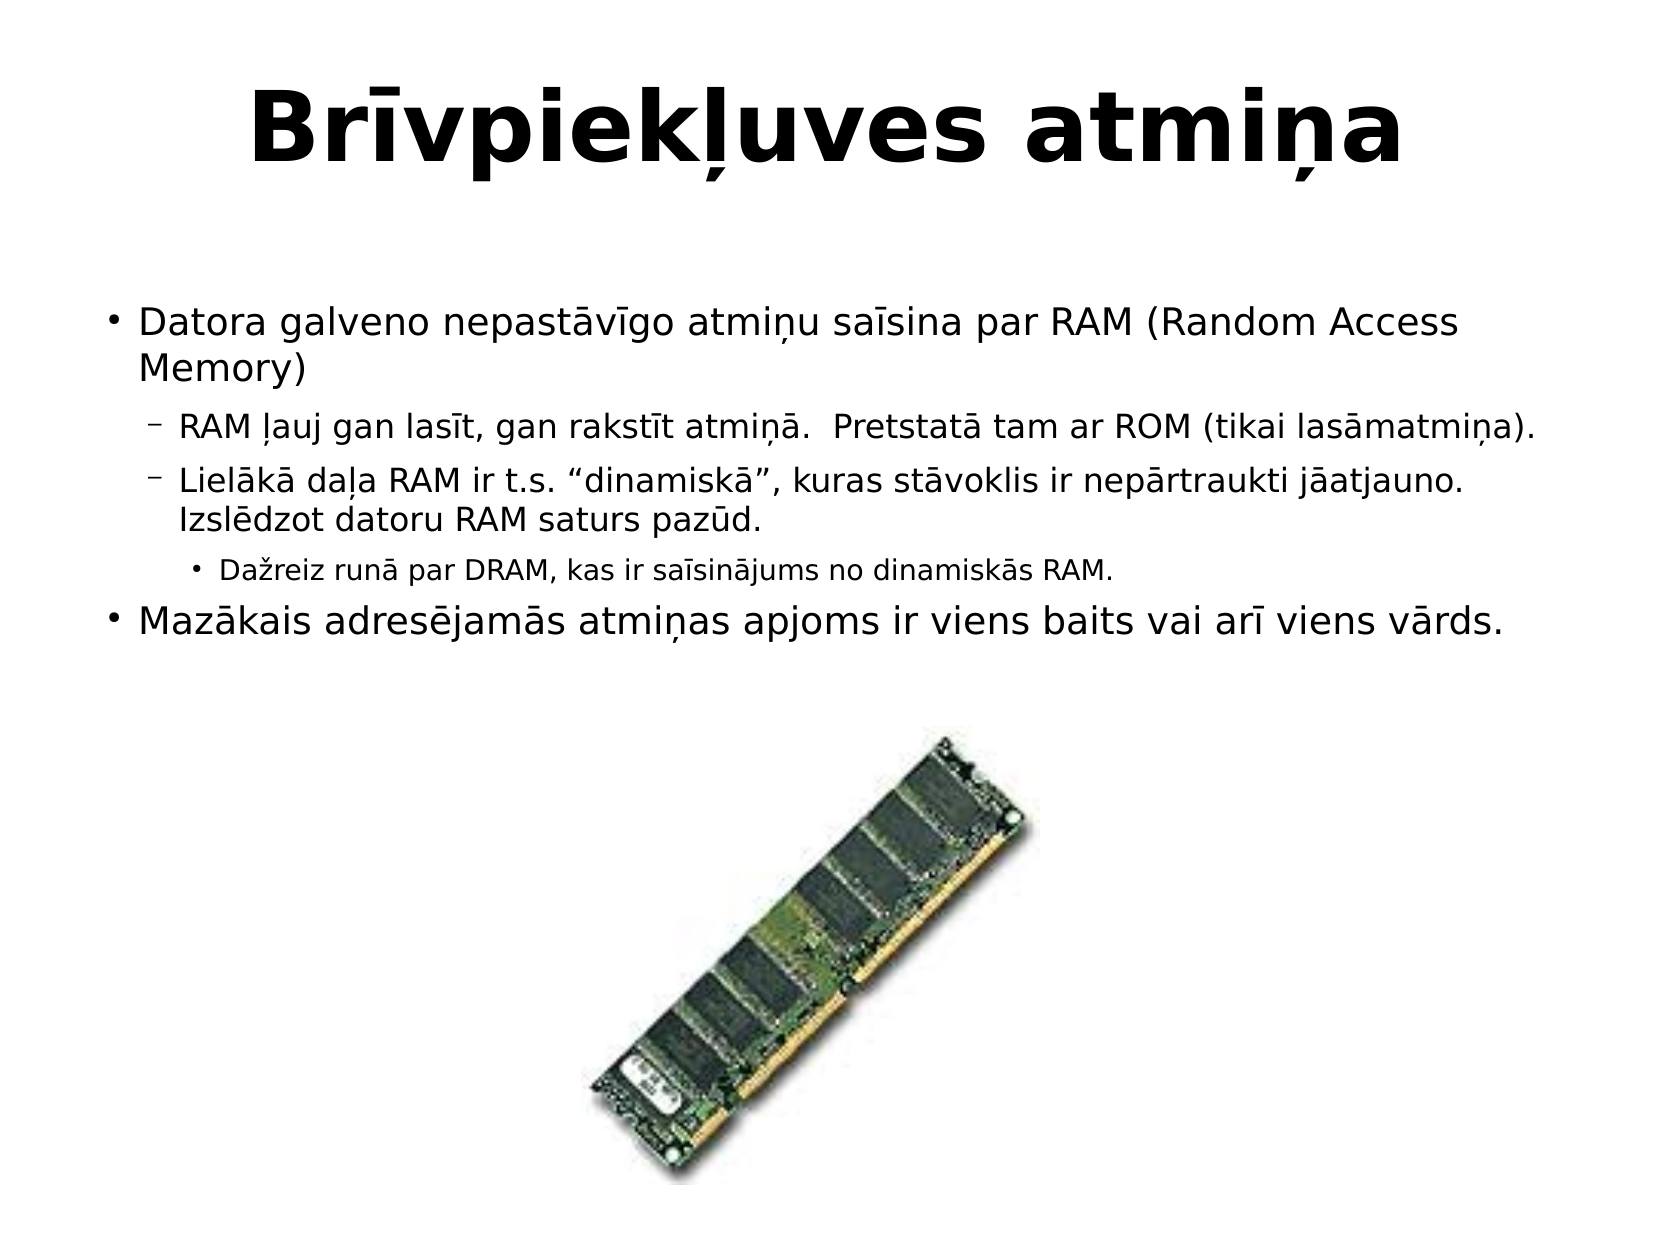

# Brīvpiekļuves atmiņa
Datora galveno nepastāvīgo atmiņu saīsina par RAM (Random Access Memory)
RAM ļauj gan lasīt, gan rakstīt atmiņā. Pretstatā tam ar ROM (tikai lasāmatmiņa).
Lielākā daļa RAM ir t.s. “dinamiskā”, kuras stāvoklis ir nepārtraukti jāatjauno. Izslēdzot datoru RAM saturs pazūd.
Dažreiz runā par DRAM, kas ir saīsinājums no dinamiskās RAM.
Mazākais adresējamās atmiņas apjoms ir viens baits vai arī viens vārds.